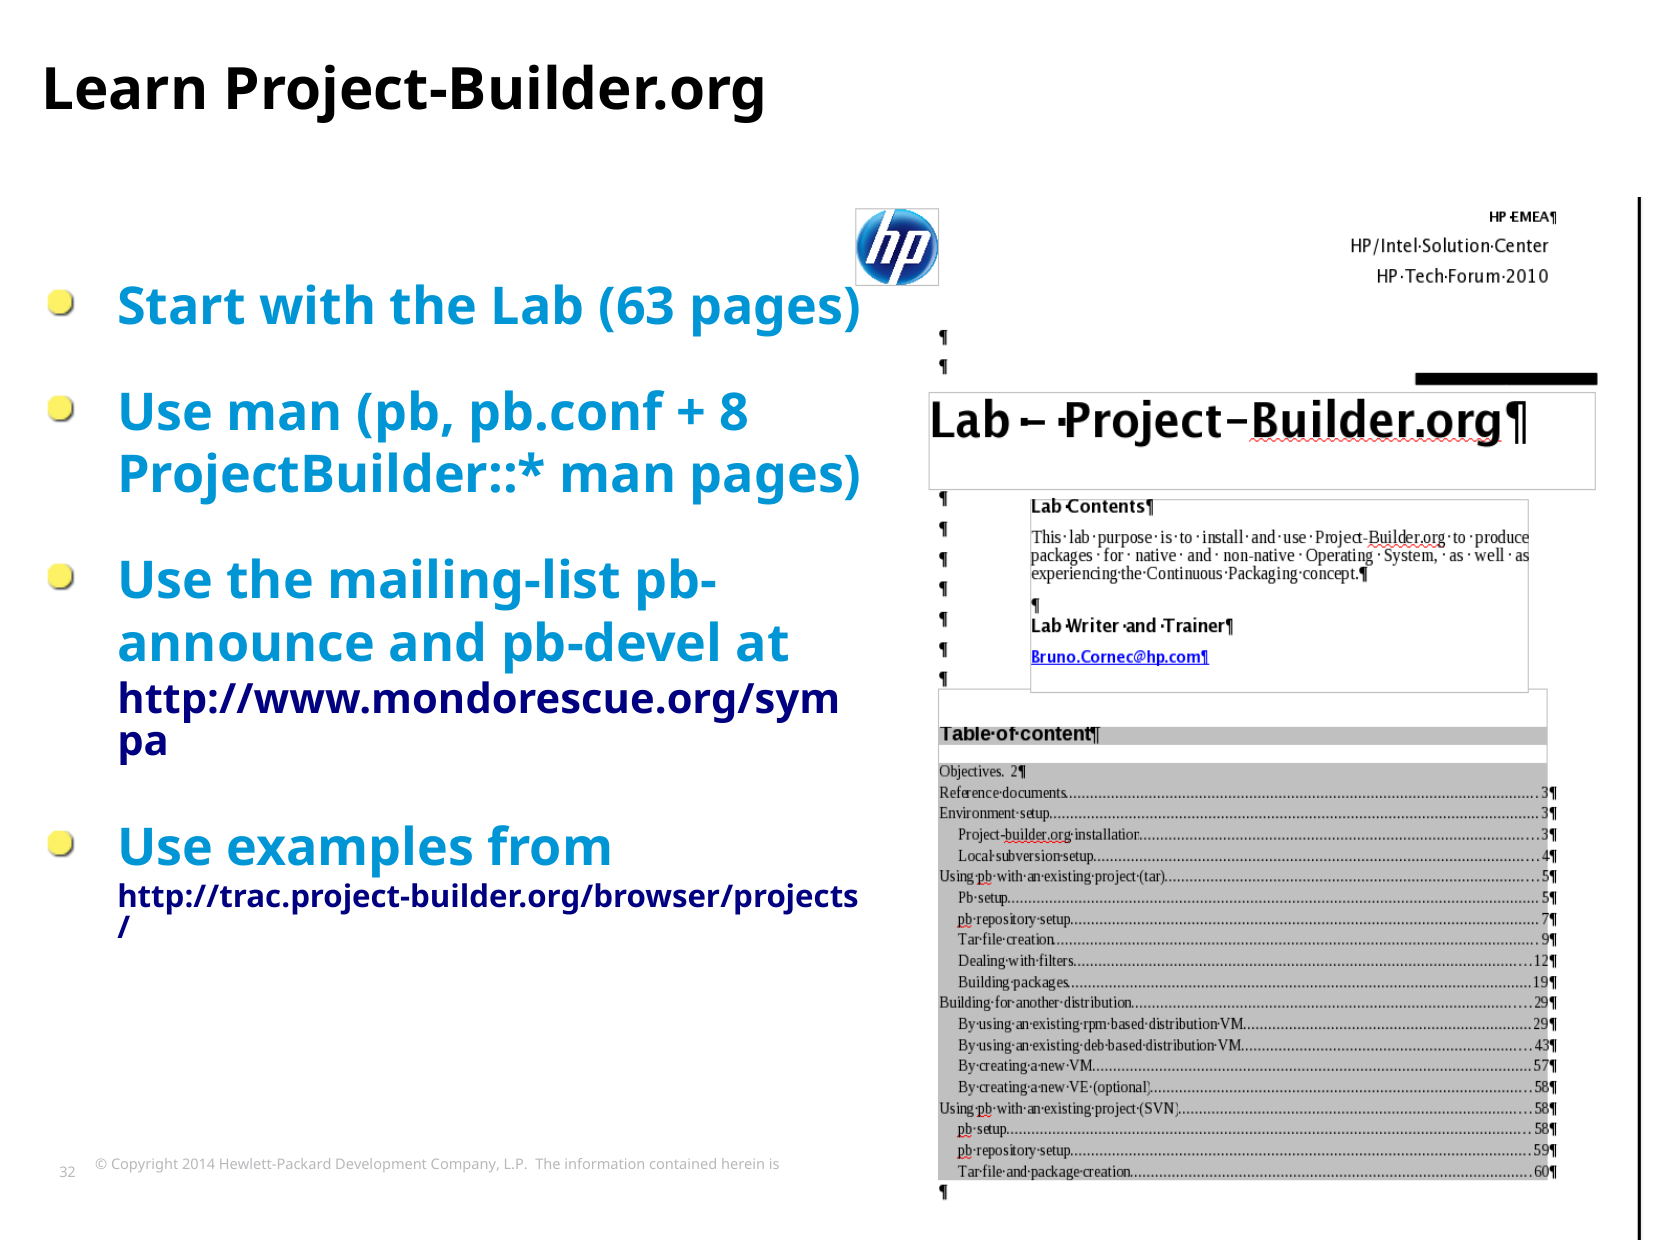

Learn Project-Builder.org
# Start with the Lab (63 pages)
Use man (pb, pb.conf + 8 ProjectBuilder::* man pages)
Use the mailing-list pb-announce and pb-devel at http://www.mondorescue.org/sympa
Use examples from http://trac.project-builder.org/browser/projects/